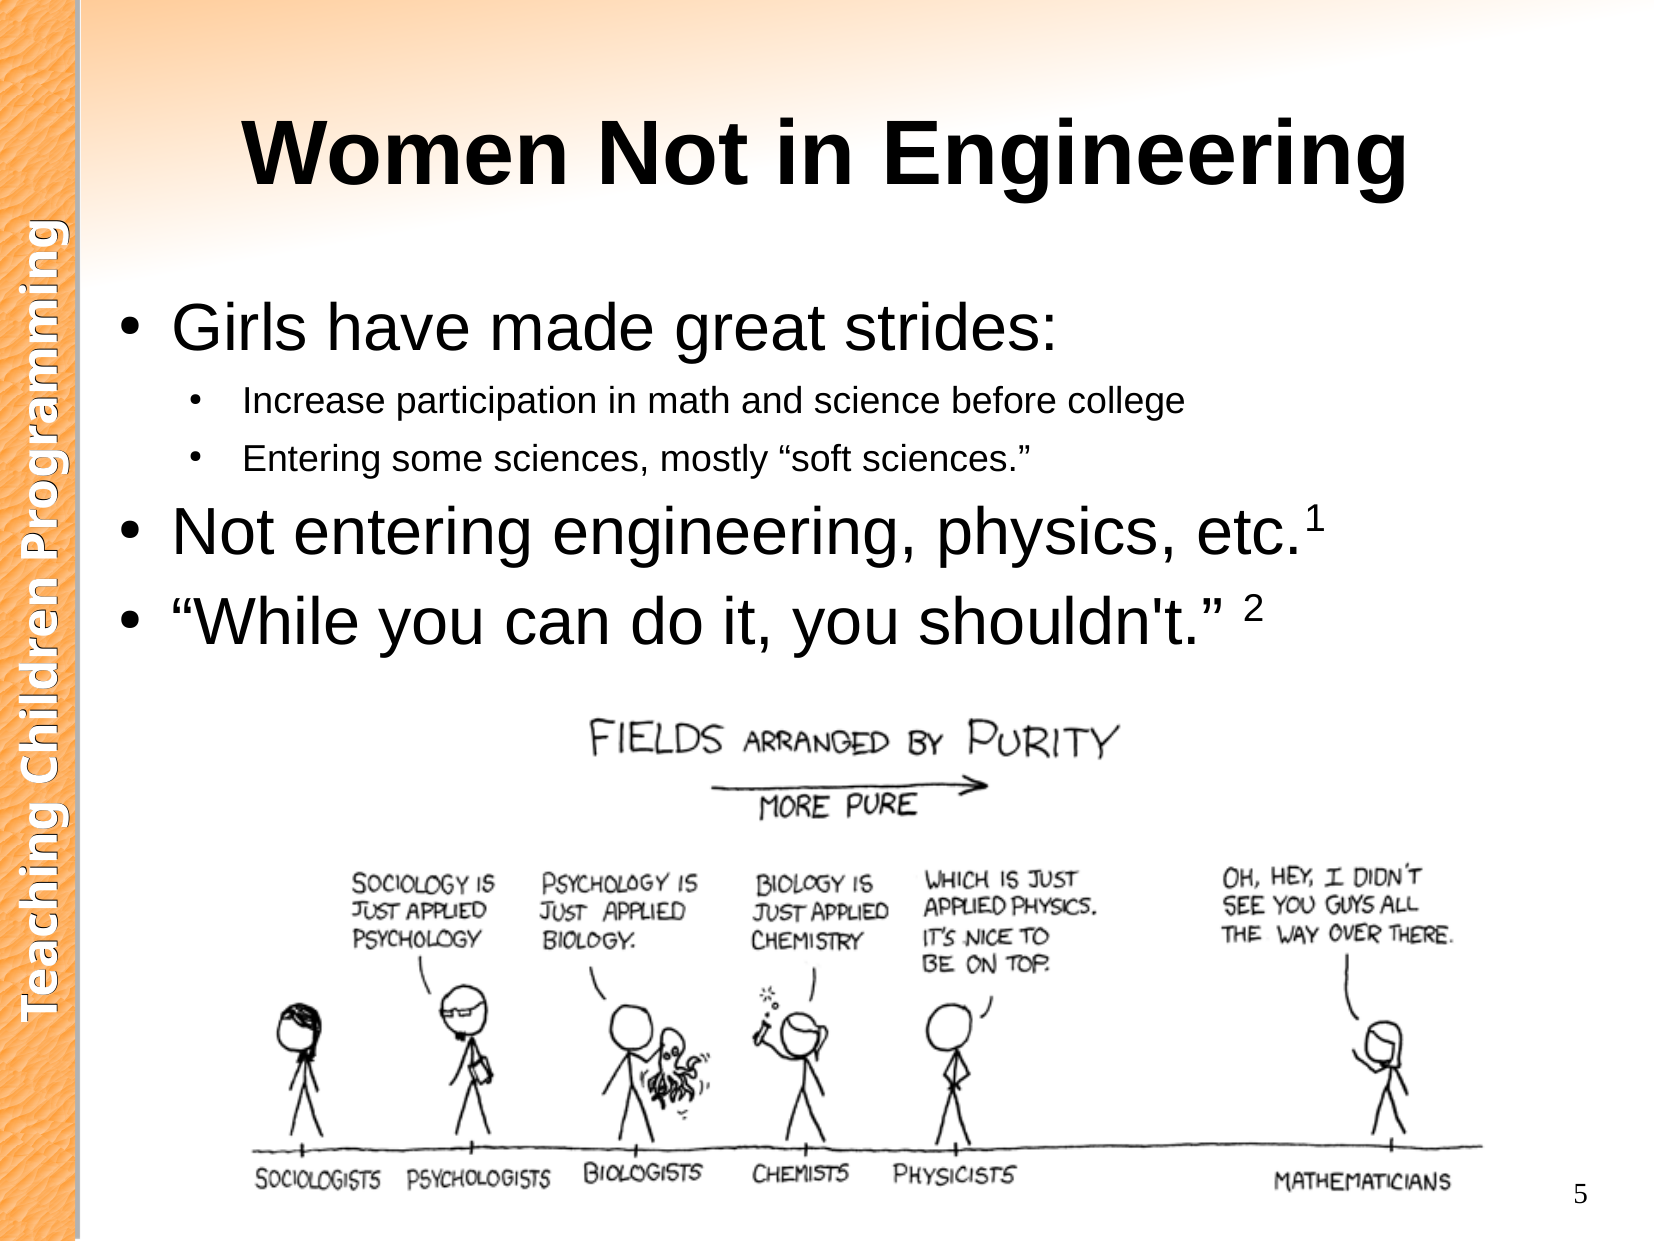

# Women Not in Engineering
Girls have made great strides:
Increase participation in math and science before college
Entering some sciences, mostly “soft sciences.”
Not entering engineering, physics, etc.1
“While you can do it, you shouldn't.” 2
5